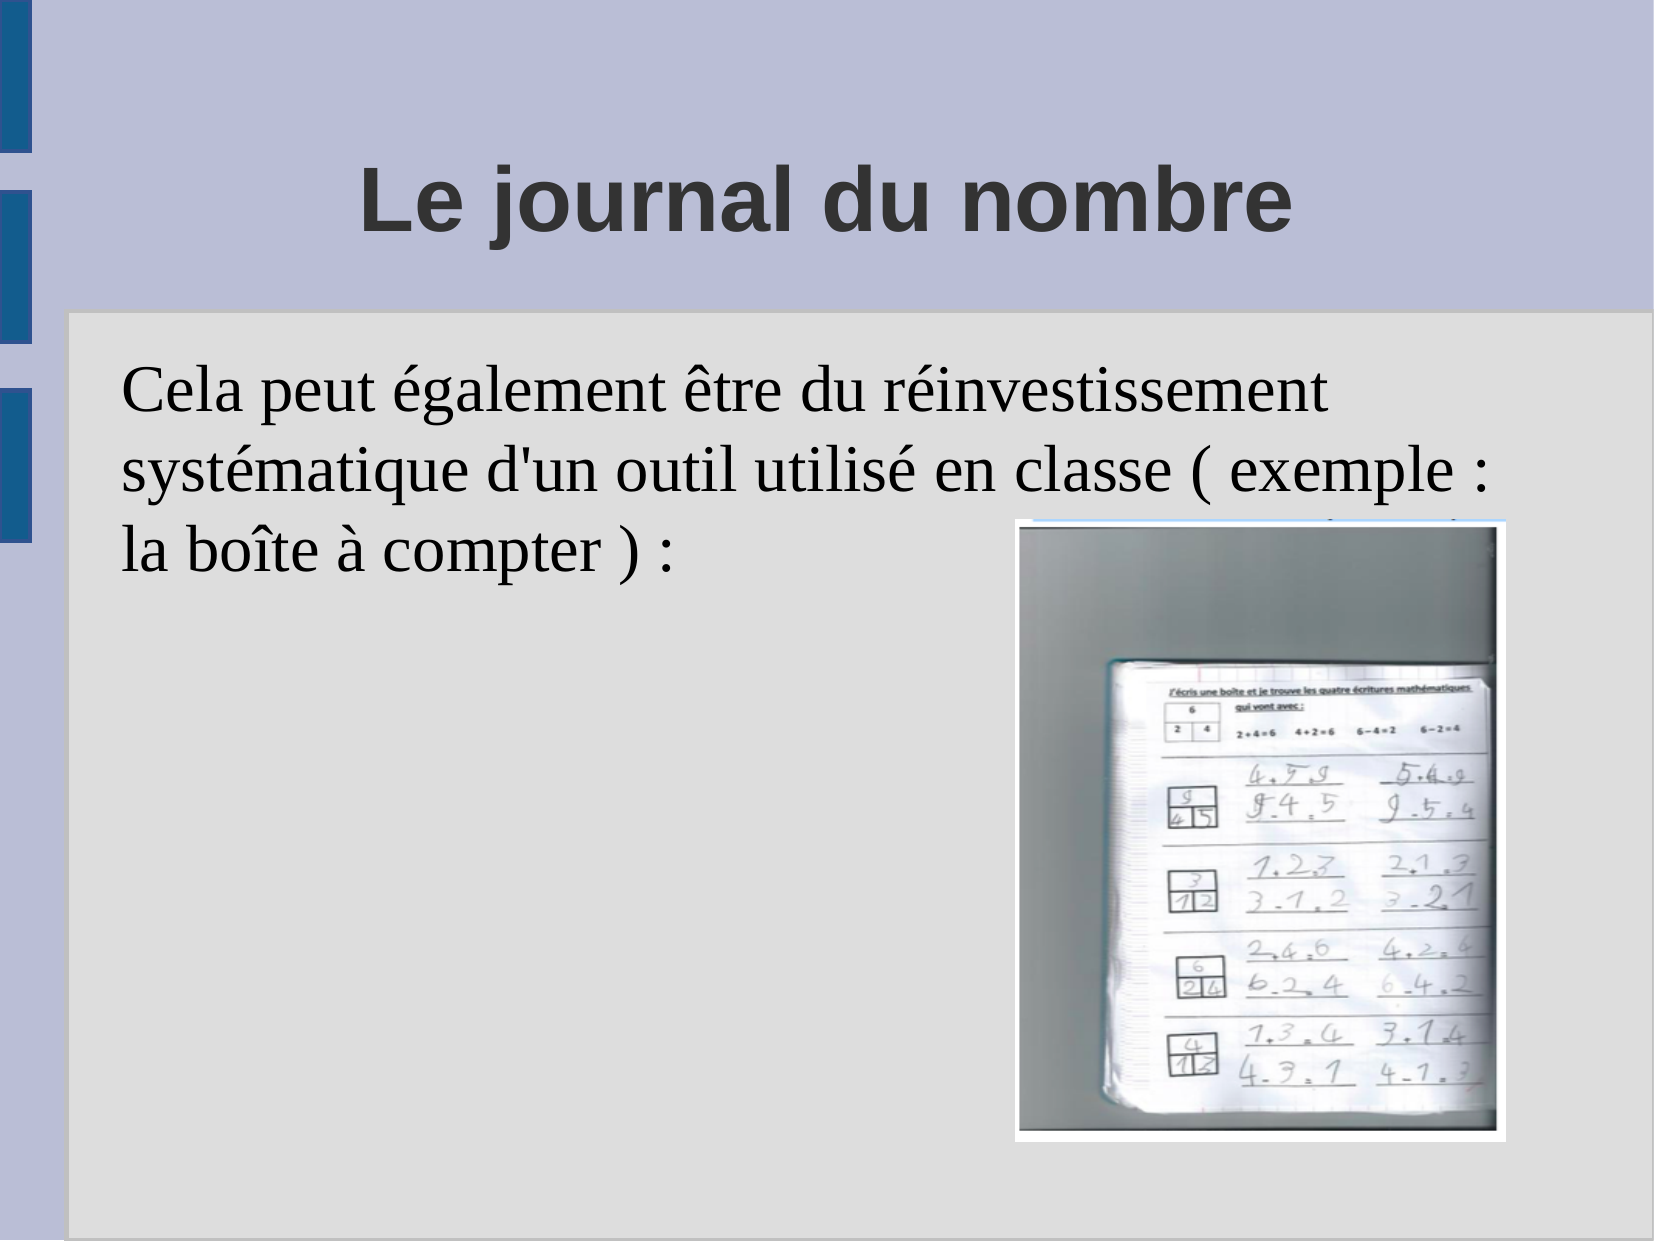

# Le journal du nombre
Cela peut également être du réinvestissement systématique d'un outil utilisé en classe ( exemple : la boîte à compter ) :